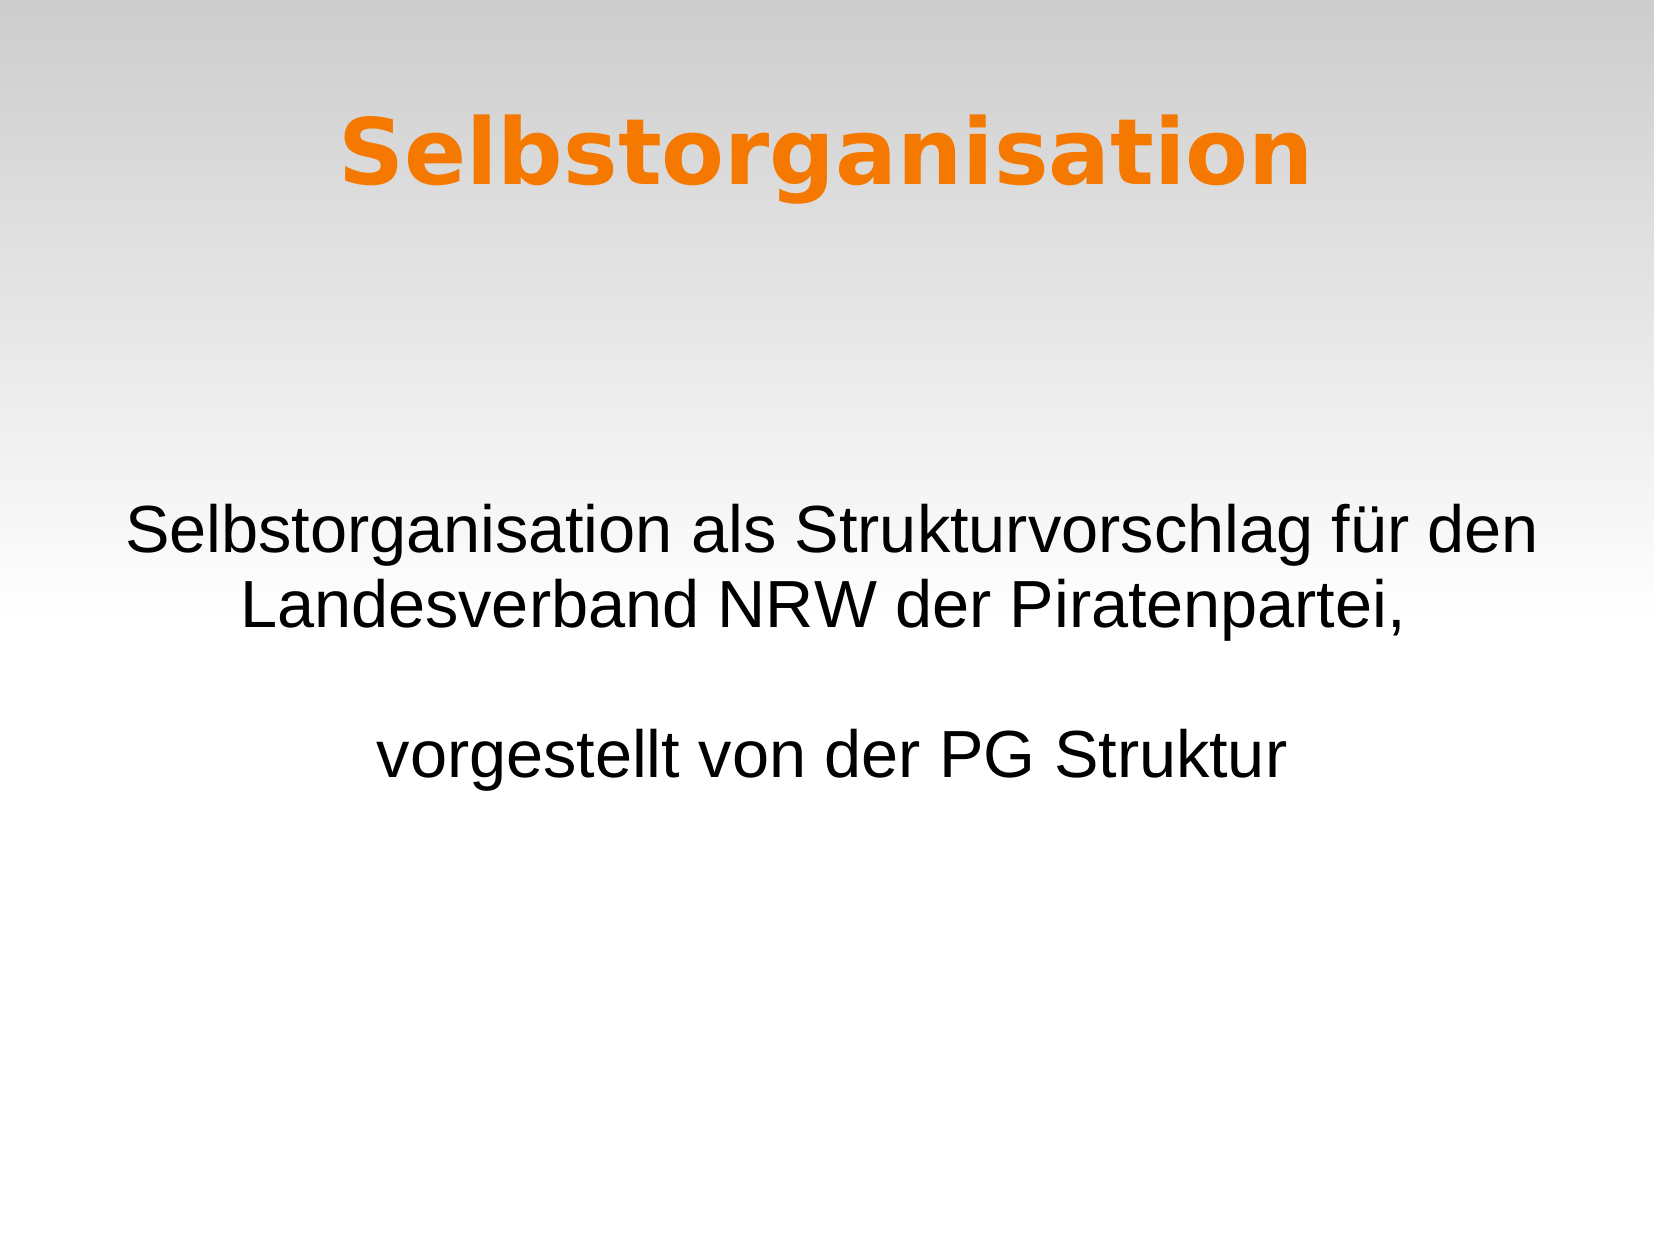

# Selbstorganisation
Selbstorganisation als Strukturvorschlag für den Landesverband NRW der Piratenpartei,
vorgestellt von der PG Struktur